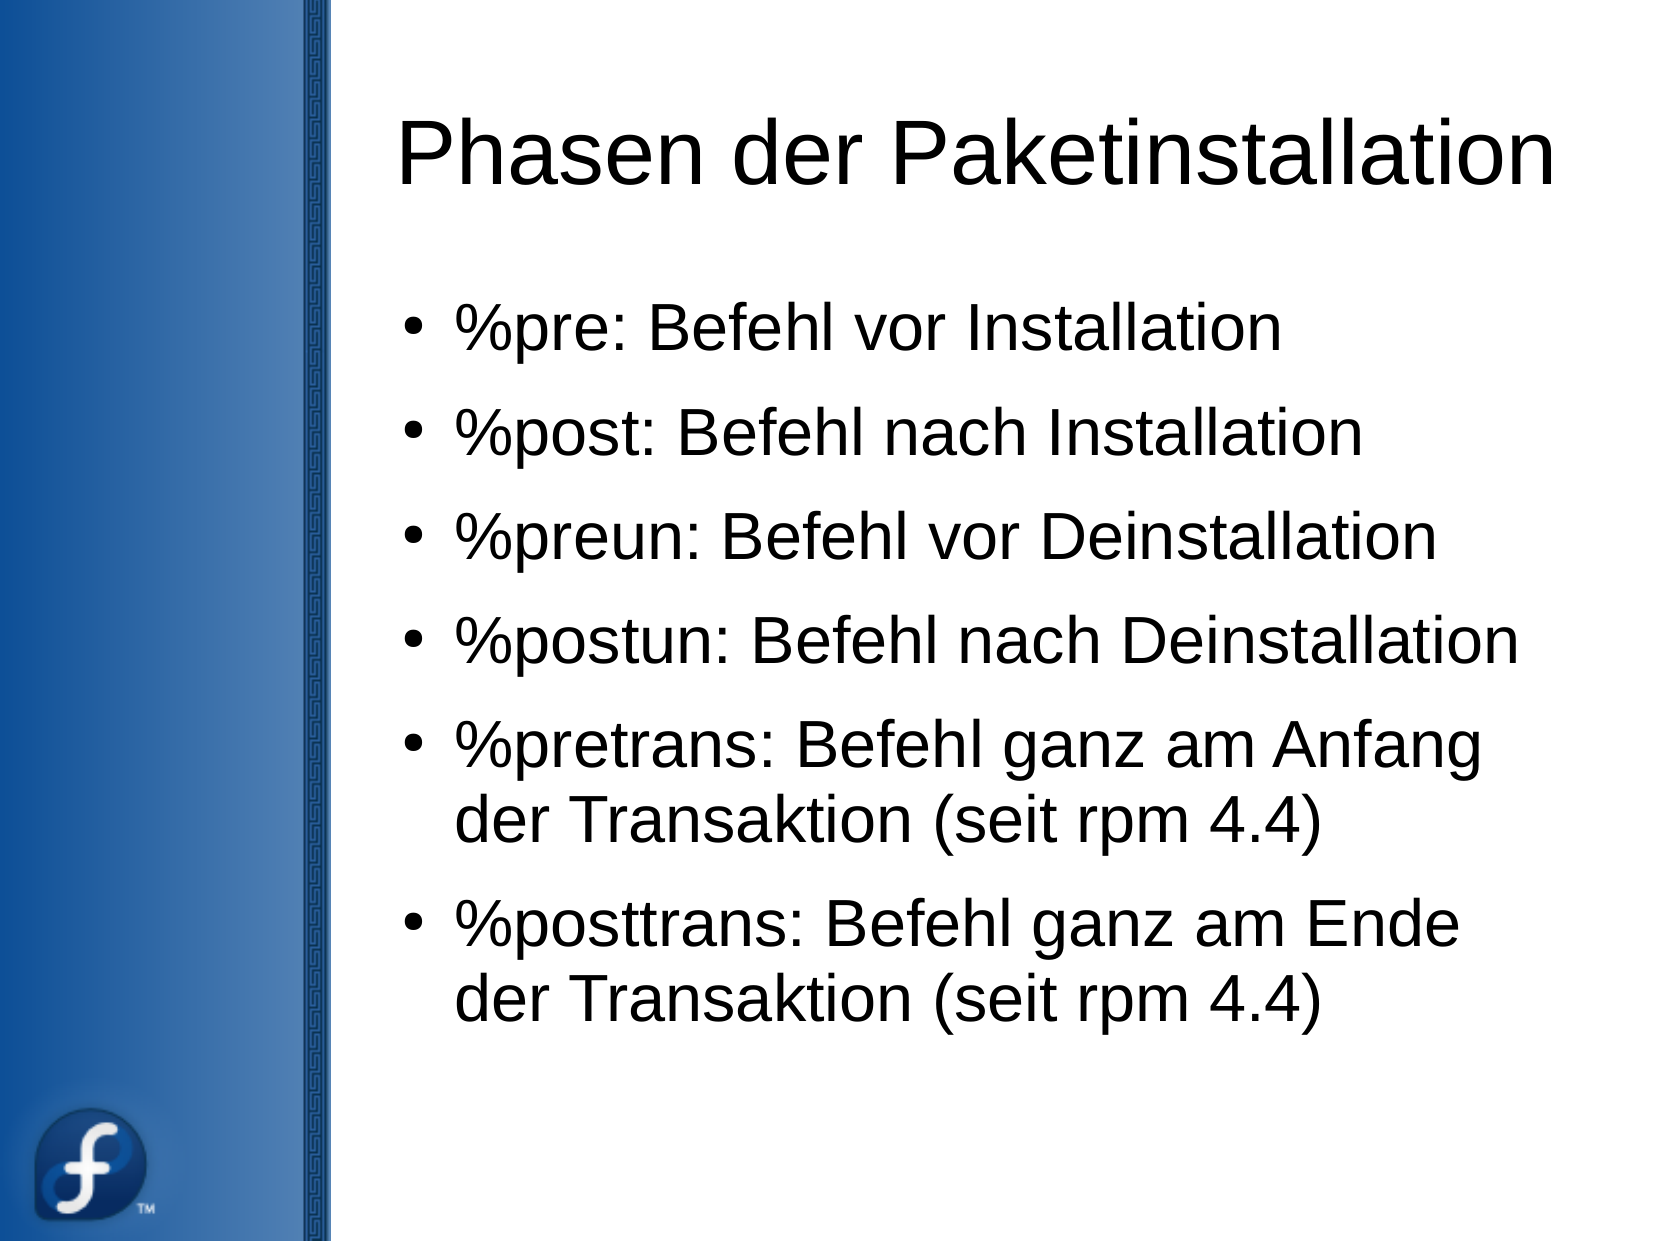

# Phasen der Paketinstallation
%pre: Befehl vor Installation
%post: Befehl nach Installation
%preun: Befehl vor Deinstallation
%postun: Befehl nach Deinstallation
%pretrans: Befehl ganz am Anfang der Transaktion (seit rpm 4.4)
%posttrans: Befehl ganz am Ende der Transaktion (seit rpm 4.4)